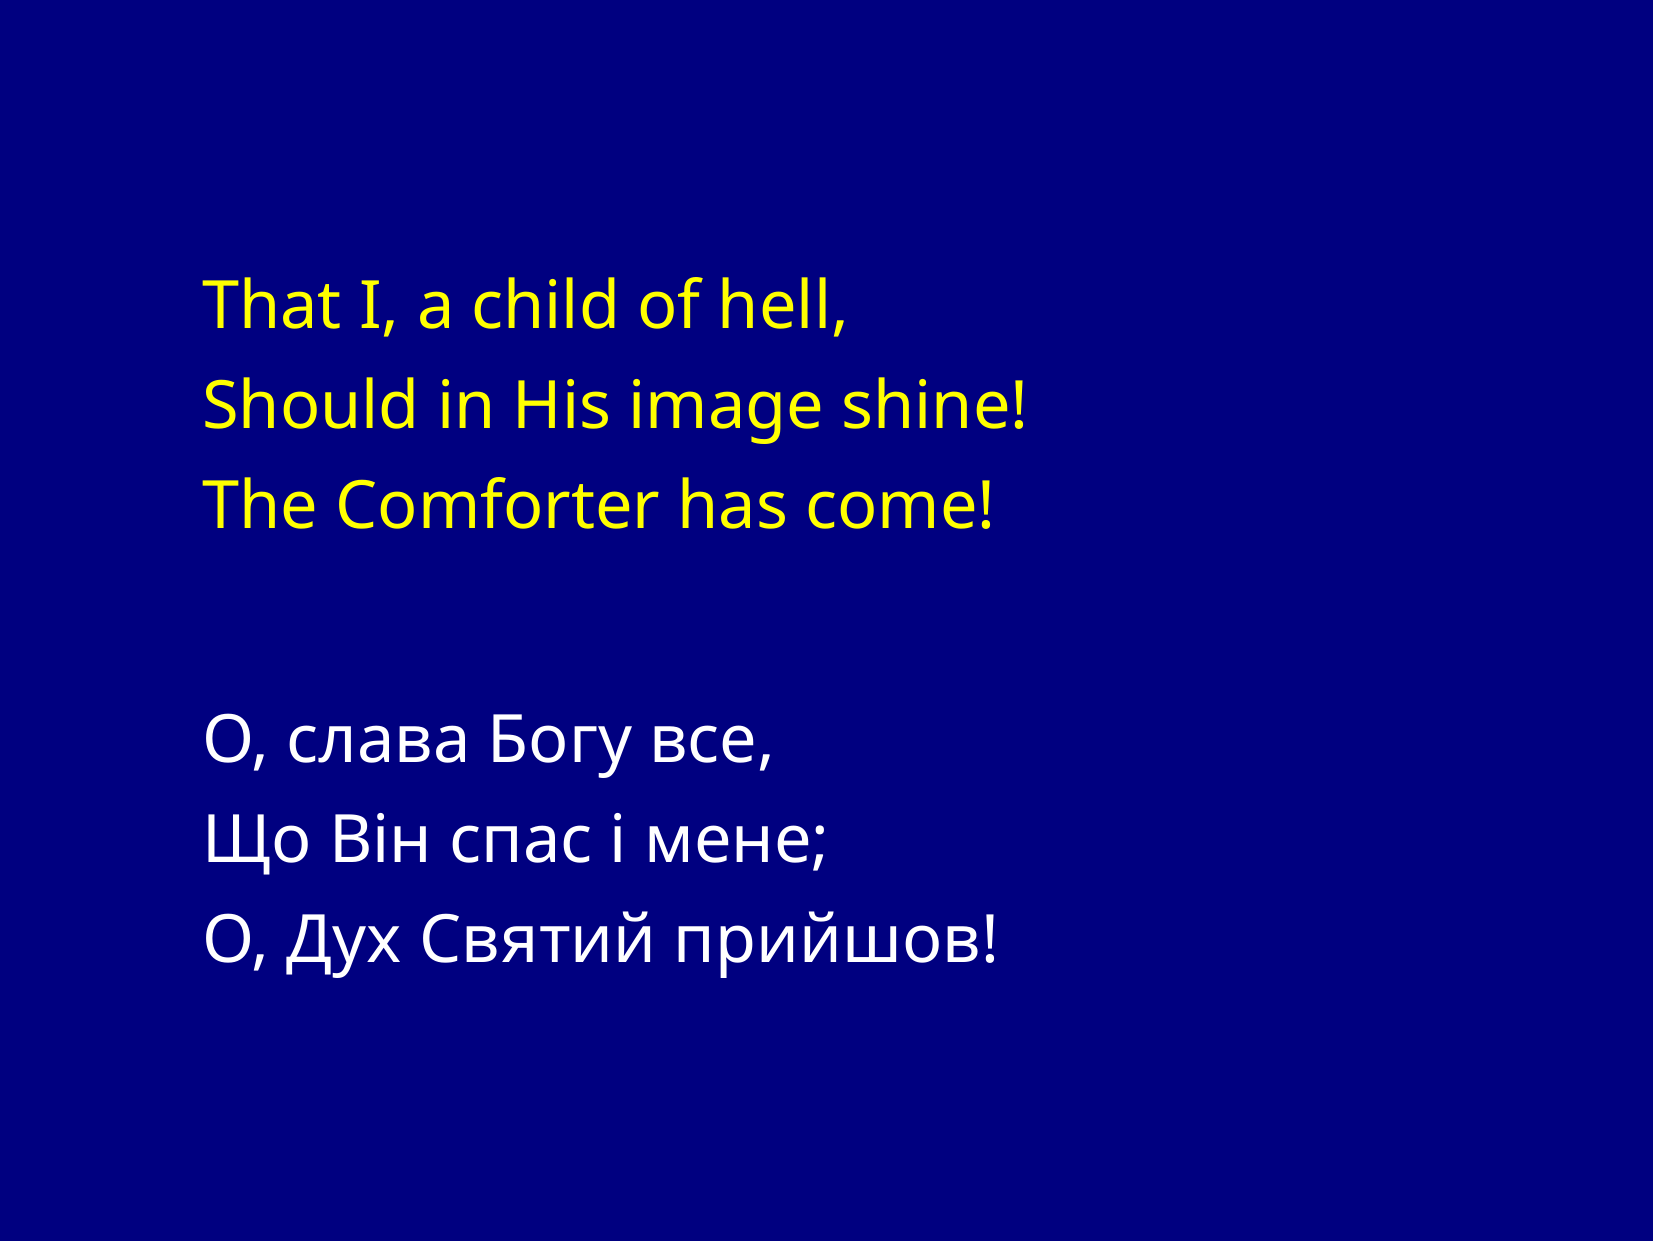

That I, a child of hell,
	Should in His image shine!
	The Comforter has come!
	О, слава Богу все,
	Що Він спас і мене;
	О, Дух Святий прийшов!